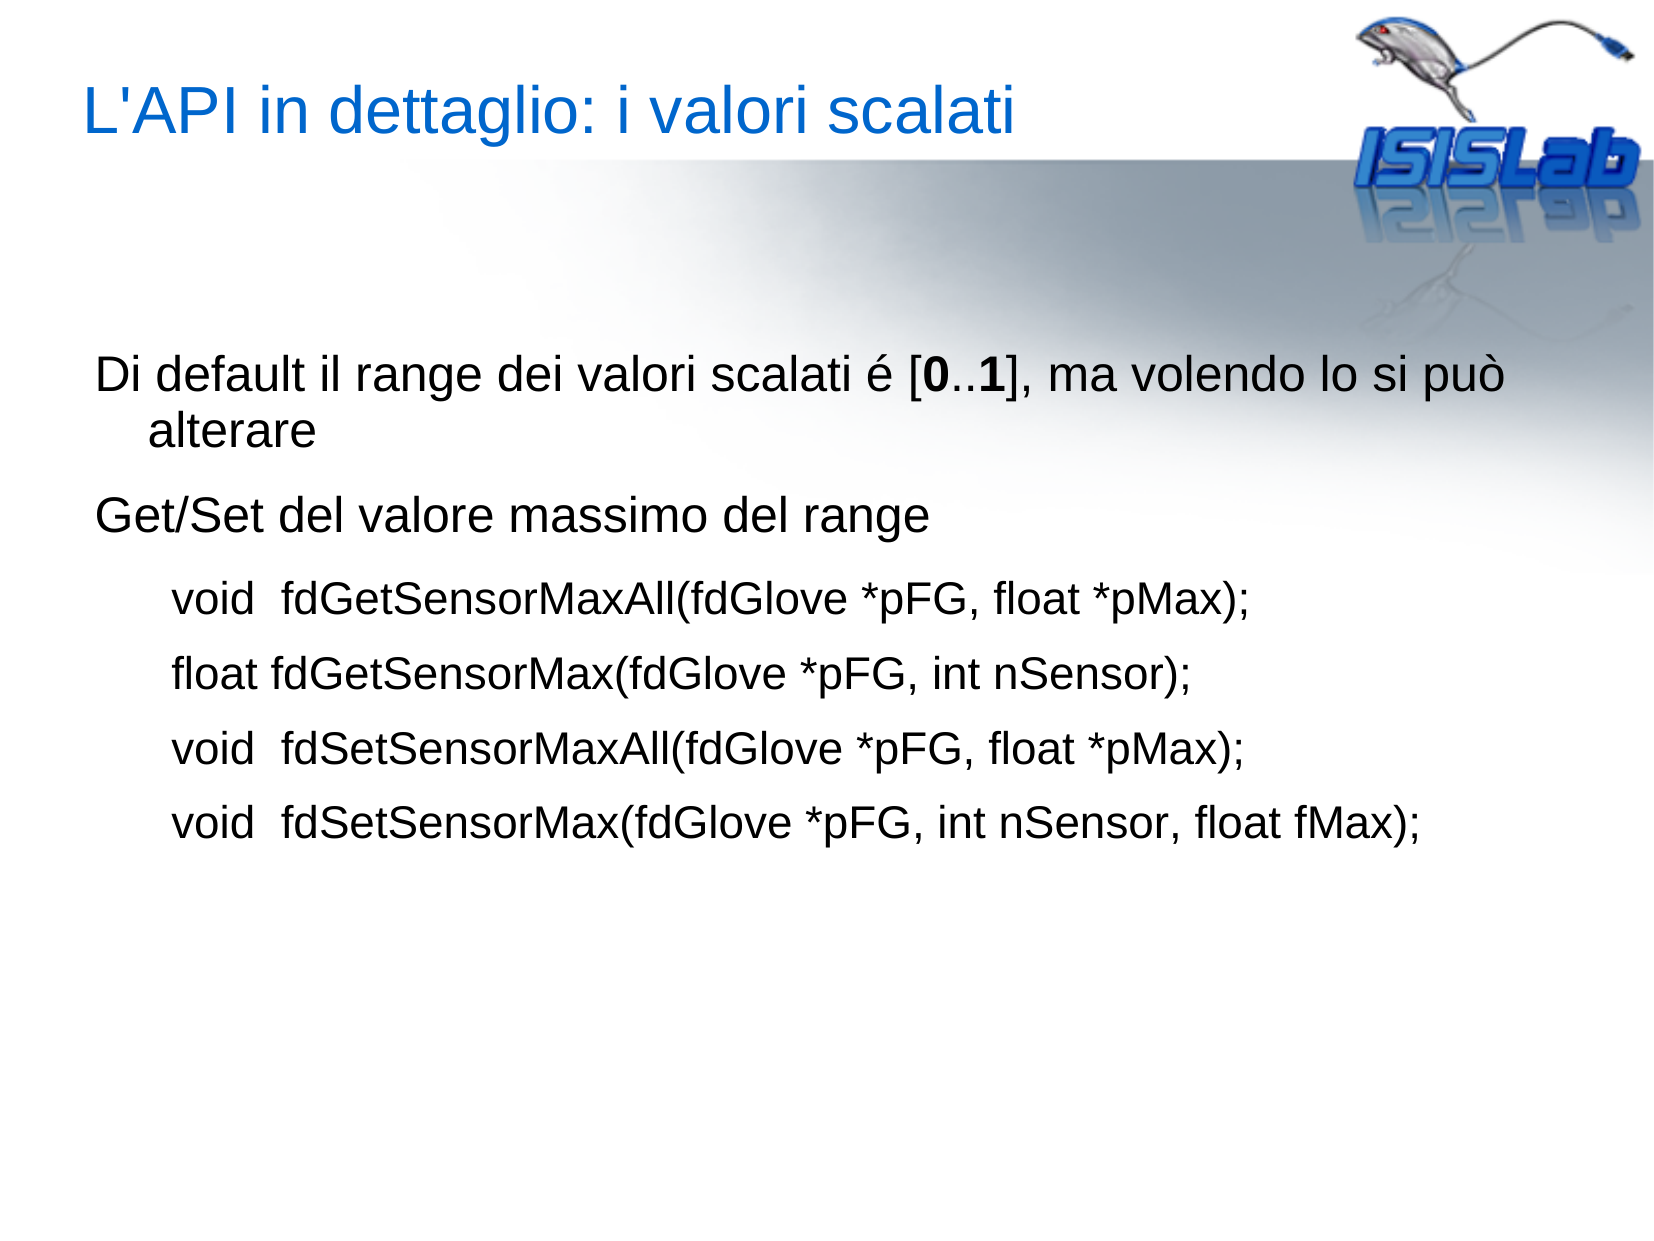

L'API in dettaglio: i valori scalati
# Di default il range dei valori scalati é [0..1], ma volendo lo si può alterare
Get/Set del valore massimo del range
void fdGetSensorMaxAll(fdGlove *pFG, float *pMax);
float fdGetSensorMax(fdGlove *pFG, int nSensor);
void fdSetSensorMaxAll(fdGlove *pFG, float *pMax);
void fdSetSensorMax(fdGlove *pFG, int nSensor, float fMax);